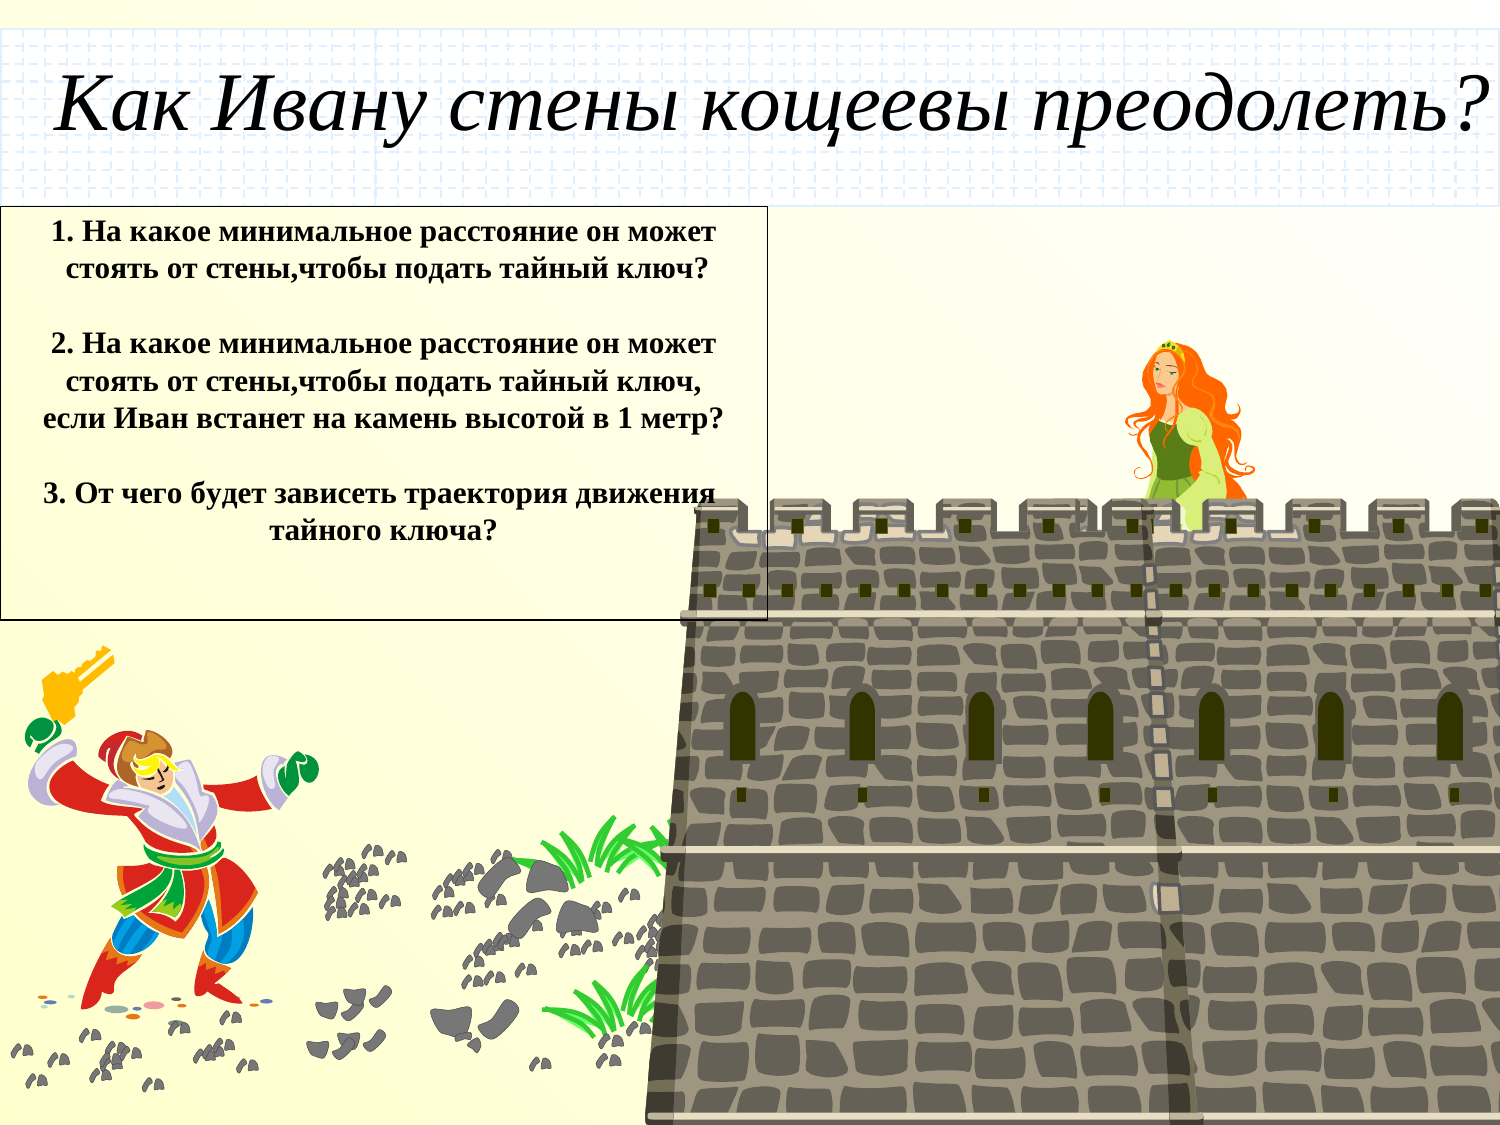

Как Ивану стены кощеевы преодолеть?
1. На какое минимальное расстояние он может
 стоять от стены,чтобы подать тайный ключ?
2. На какое минимальное расстояние он может
 стоять от стены,чтобы подать тайный ключ,
если Иван встанет на камень высотой в 1 метр?
3. От чего будет зависеть траектория движения
тайного ключа?